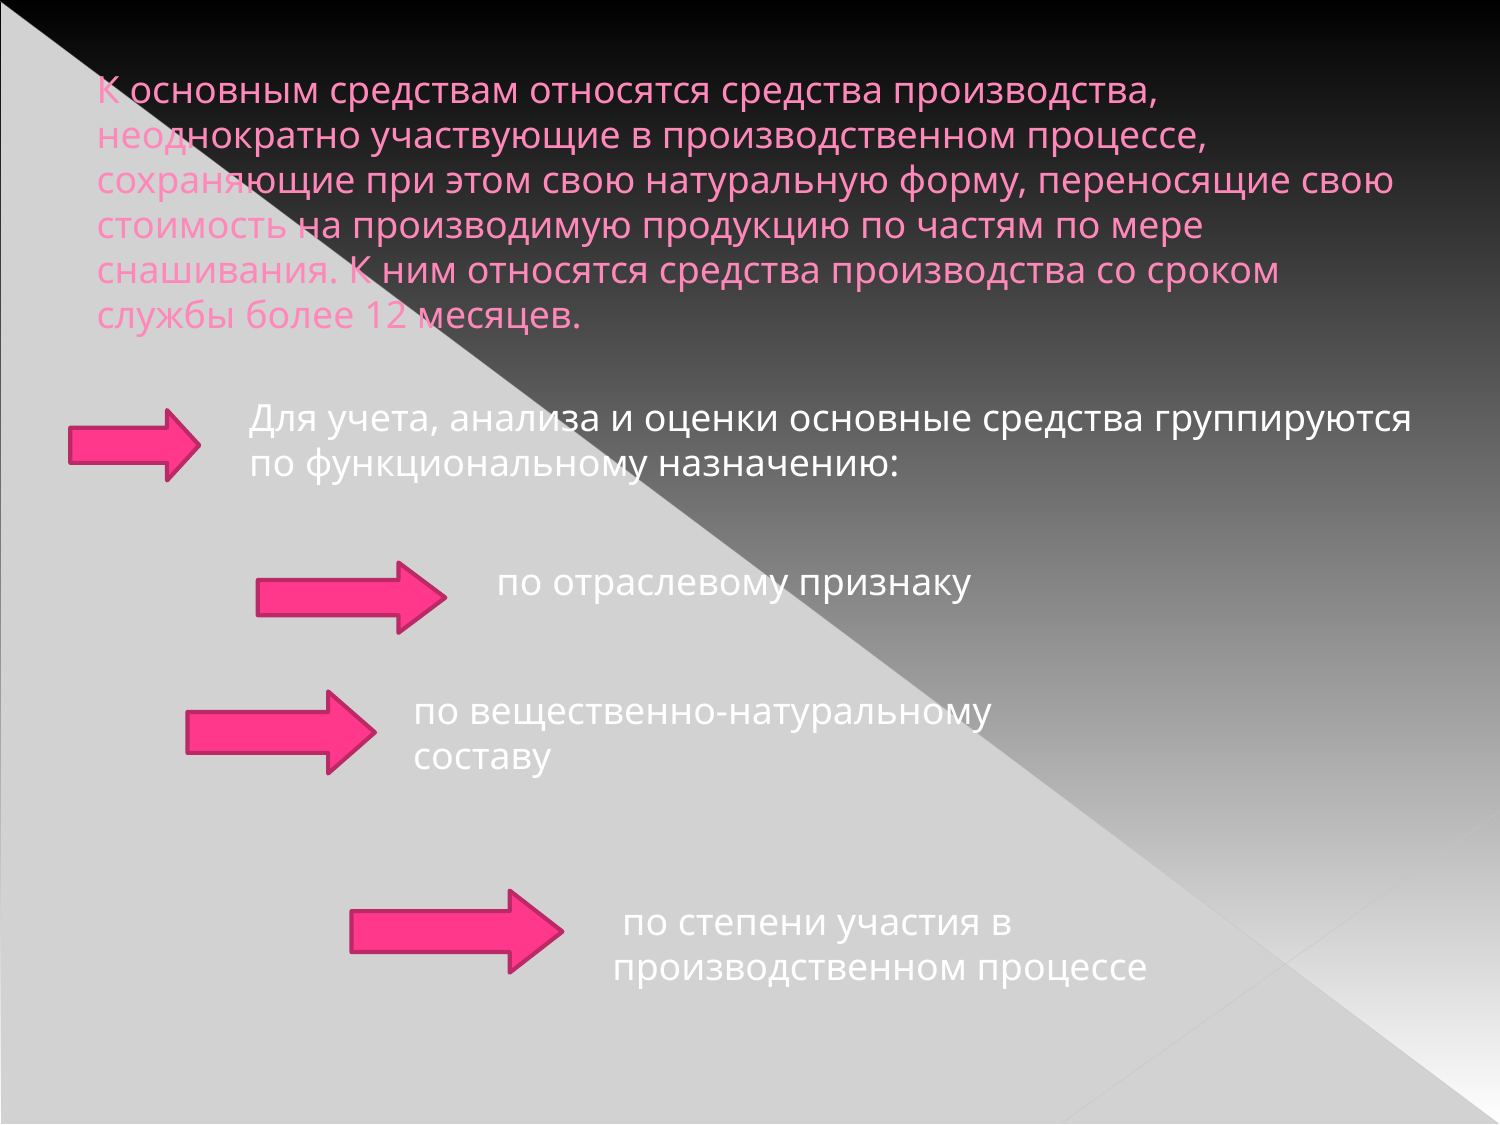

К основным средствам относятся средства производства, неоднократно участвующие в производственном процессе, сохраняющие при этом свою натуральную форму, переносящие свою стоимость на производимую продукцию по частям по мере снашивания. К ним относятся средства производства со сроком службы более 12 месяцев.
Для учета, анализа и оценки основные средства группируются по функциональному назначению:
по отраслевому признаку
по вещественно-натуральному составу
 по степени участия в производственном процессе